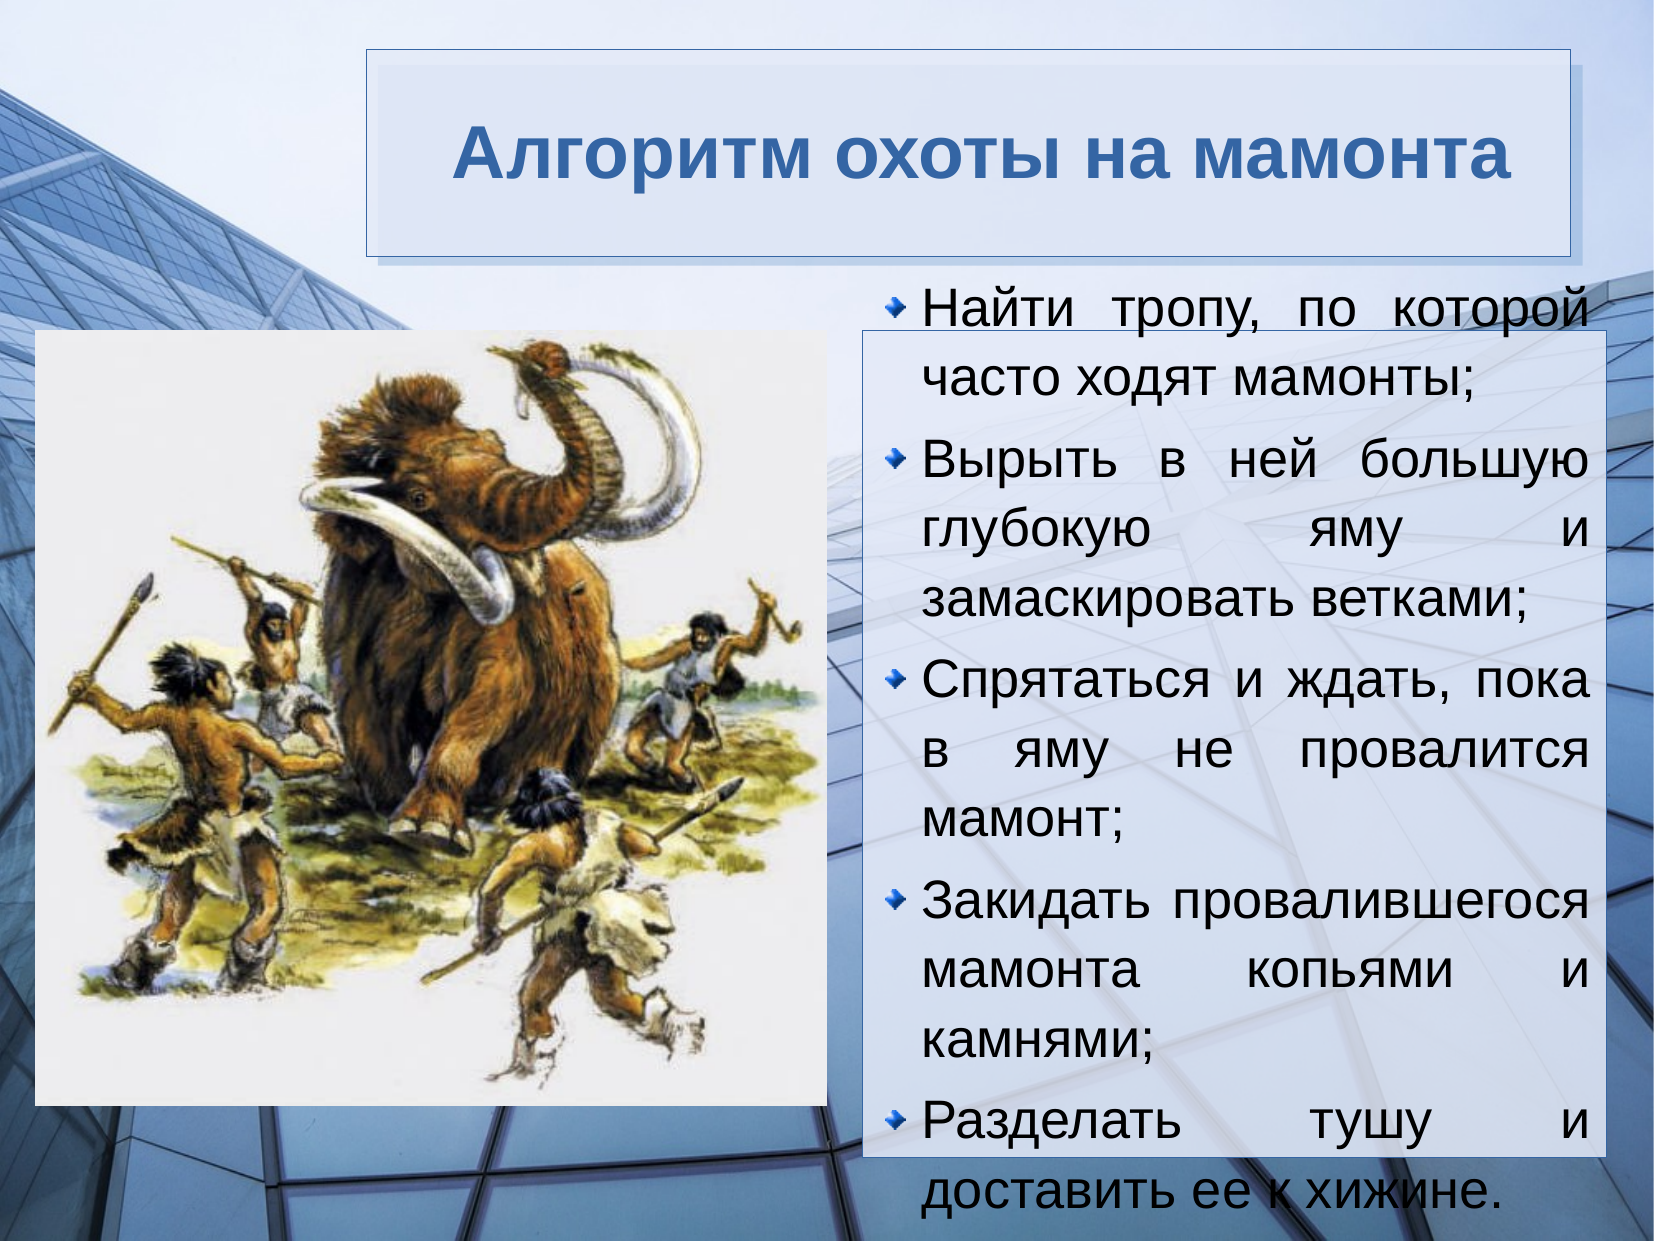

# Алгоритм охоты на мамонта
Найти тропу, по которой часто ходят мамонты;
Вырыть в ней большую глубокую яму и замаскировать ветками;
Спрятаться и ждать, пока в яму не провалится мамонт;
Закидать провалившегося мамонта копьями и камнями;
Разделать тушу и доставить ее к хижине.